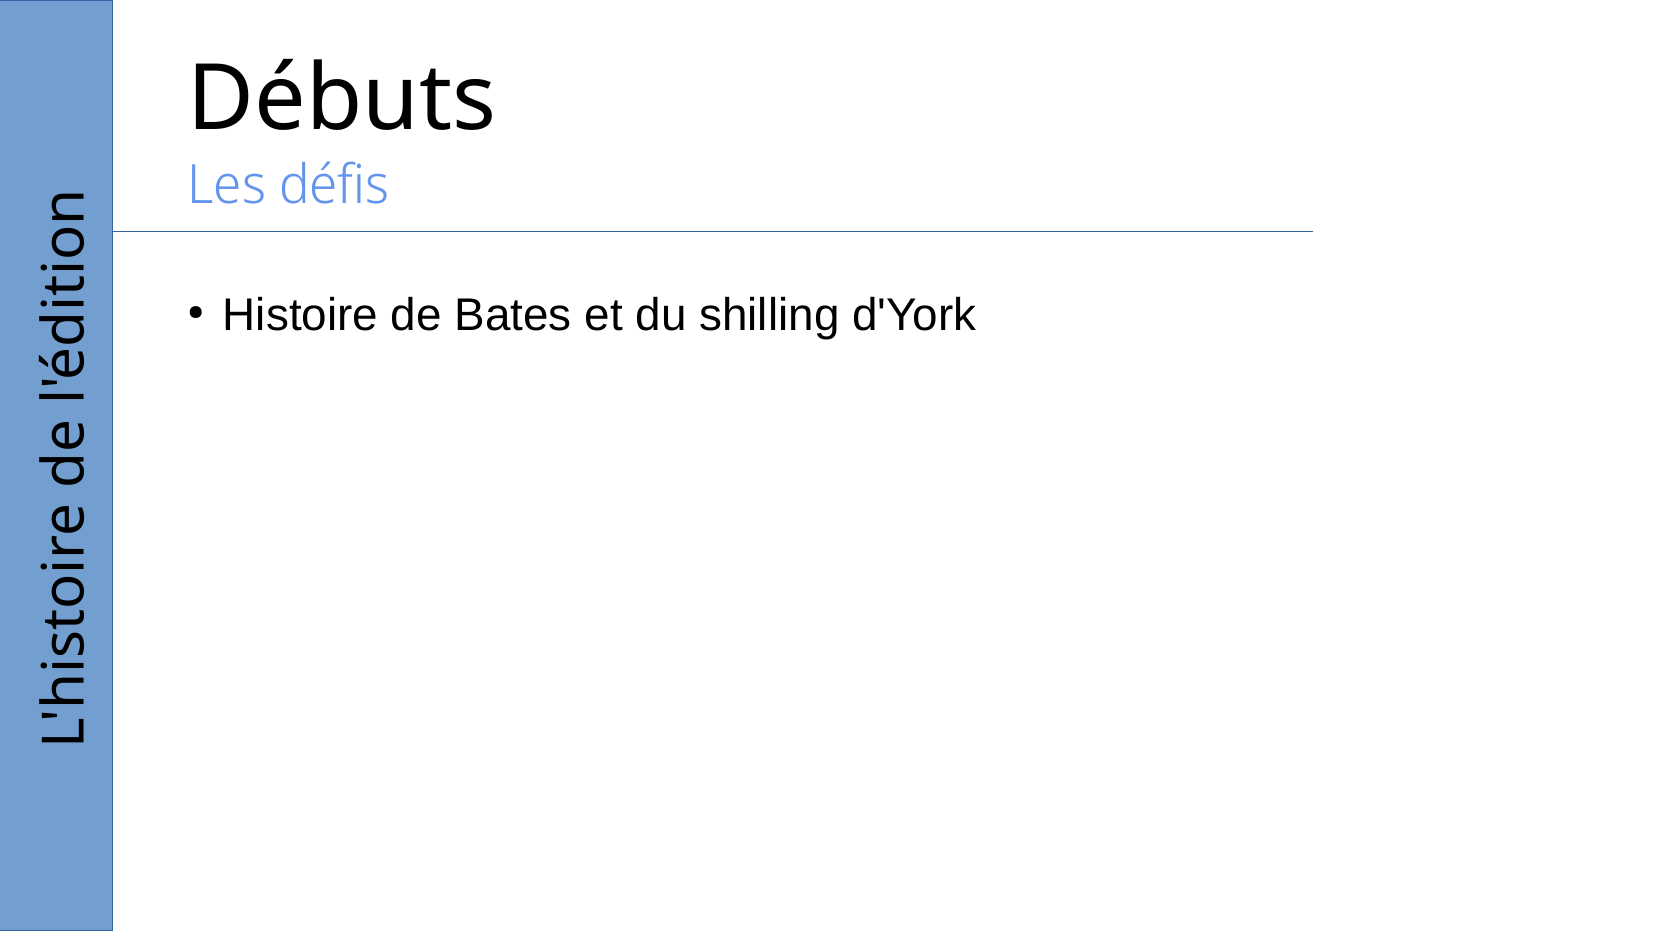

Débuts
Les défis
# Histoire de Bates et du shilling d'York
L'histoire de l'édition